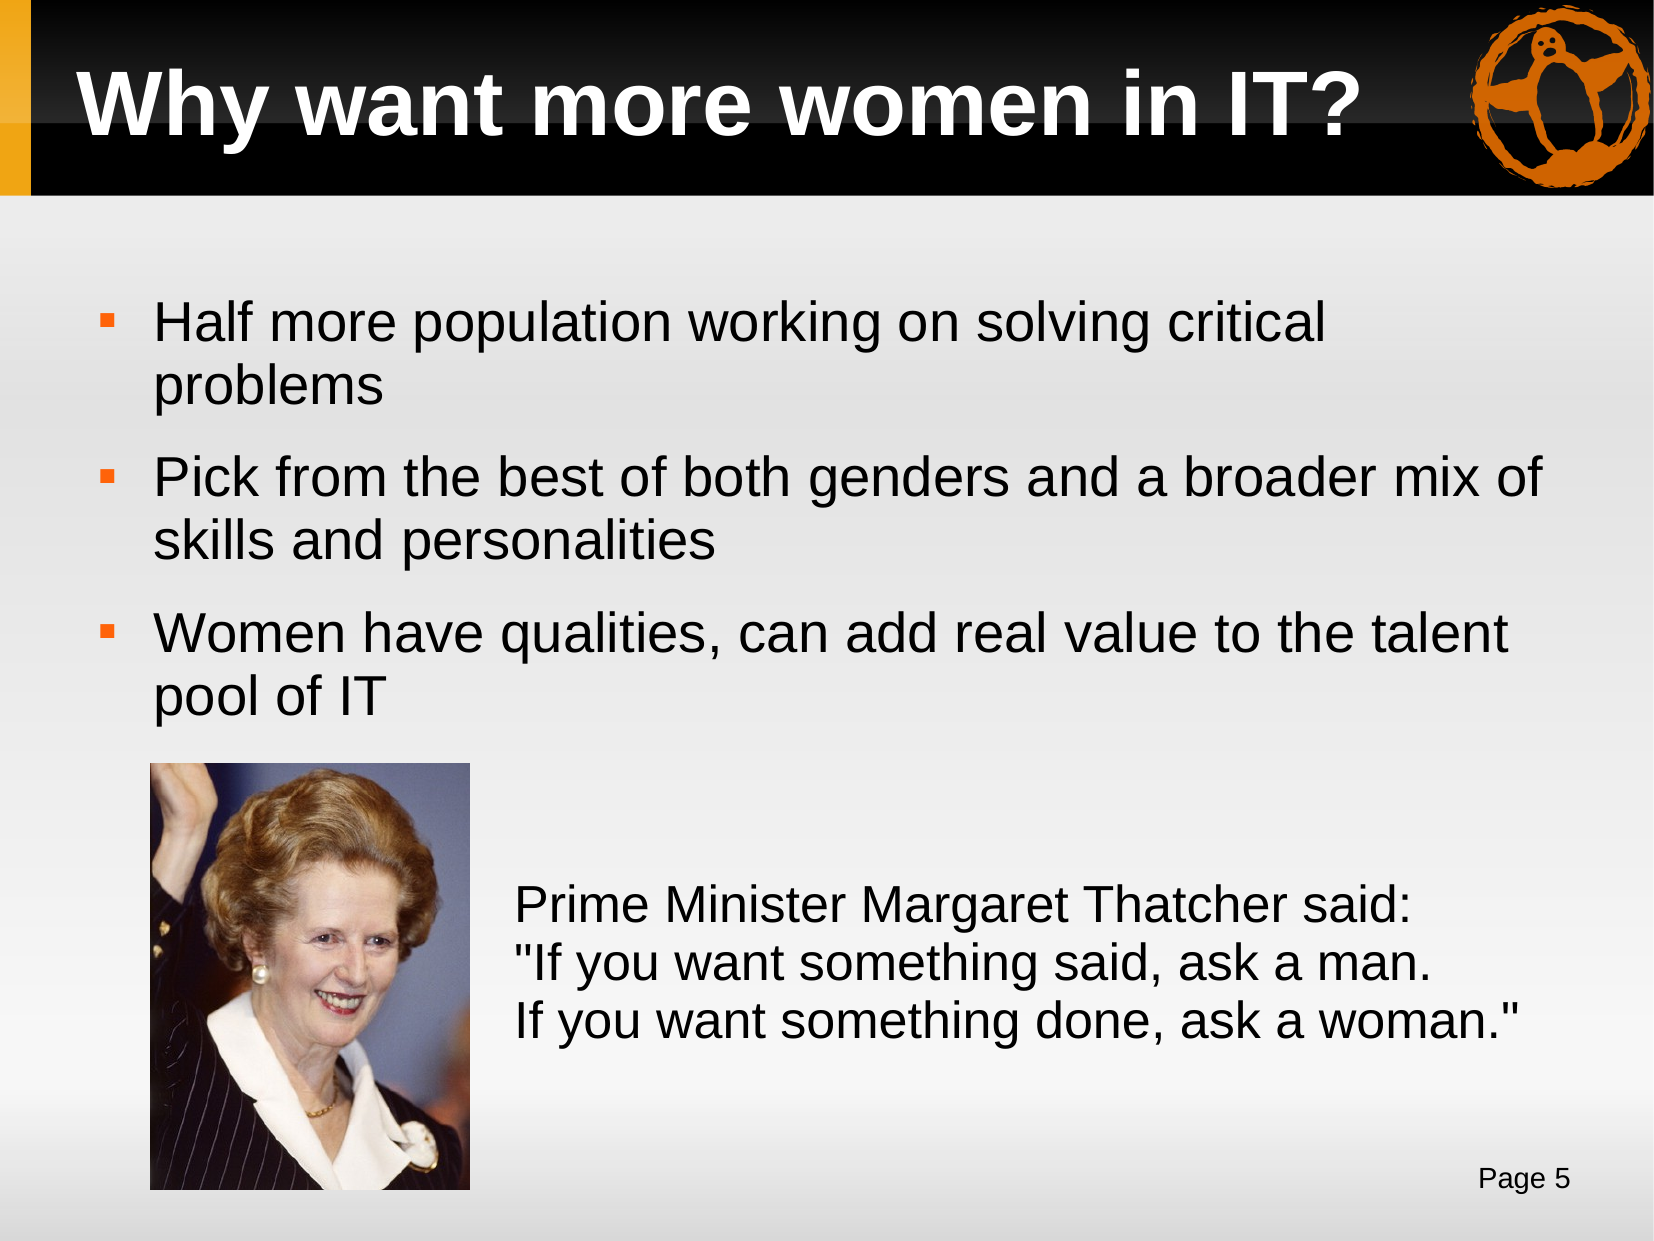

# Why want more women in IT?
Half more population working on solving critical problems
Pick from the best of both genders and a broader mix of skills and personalities
Women have qualities, can add real value to the talent pool of IT
Prime Minister Margaret Thatcher said:
"If you want something said, ask a man.
If you want something done, ask a woman."
5